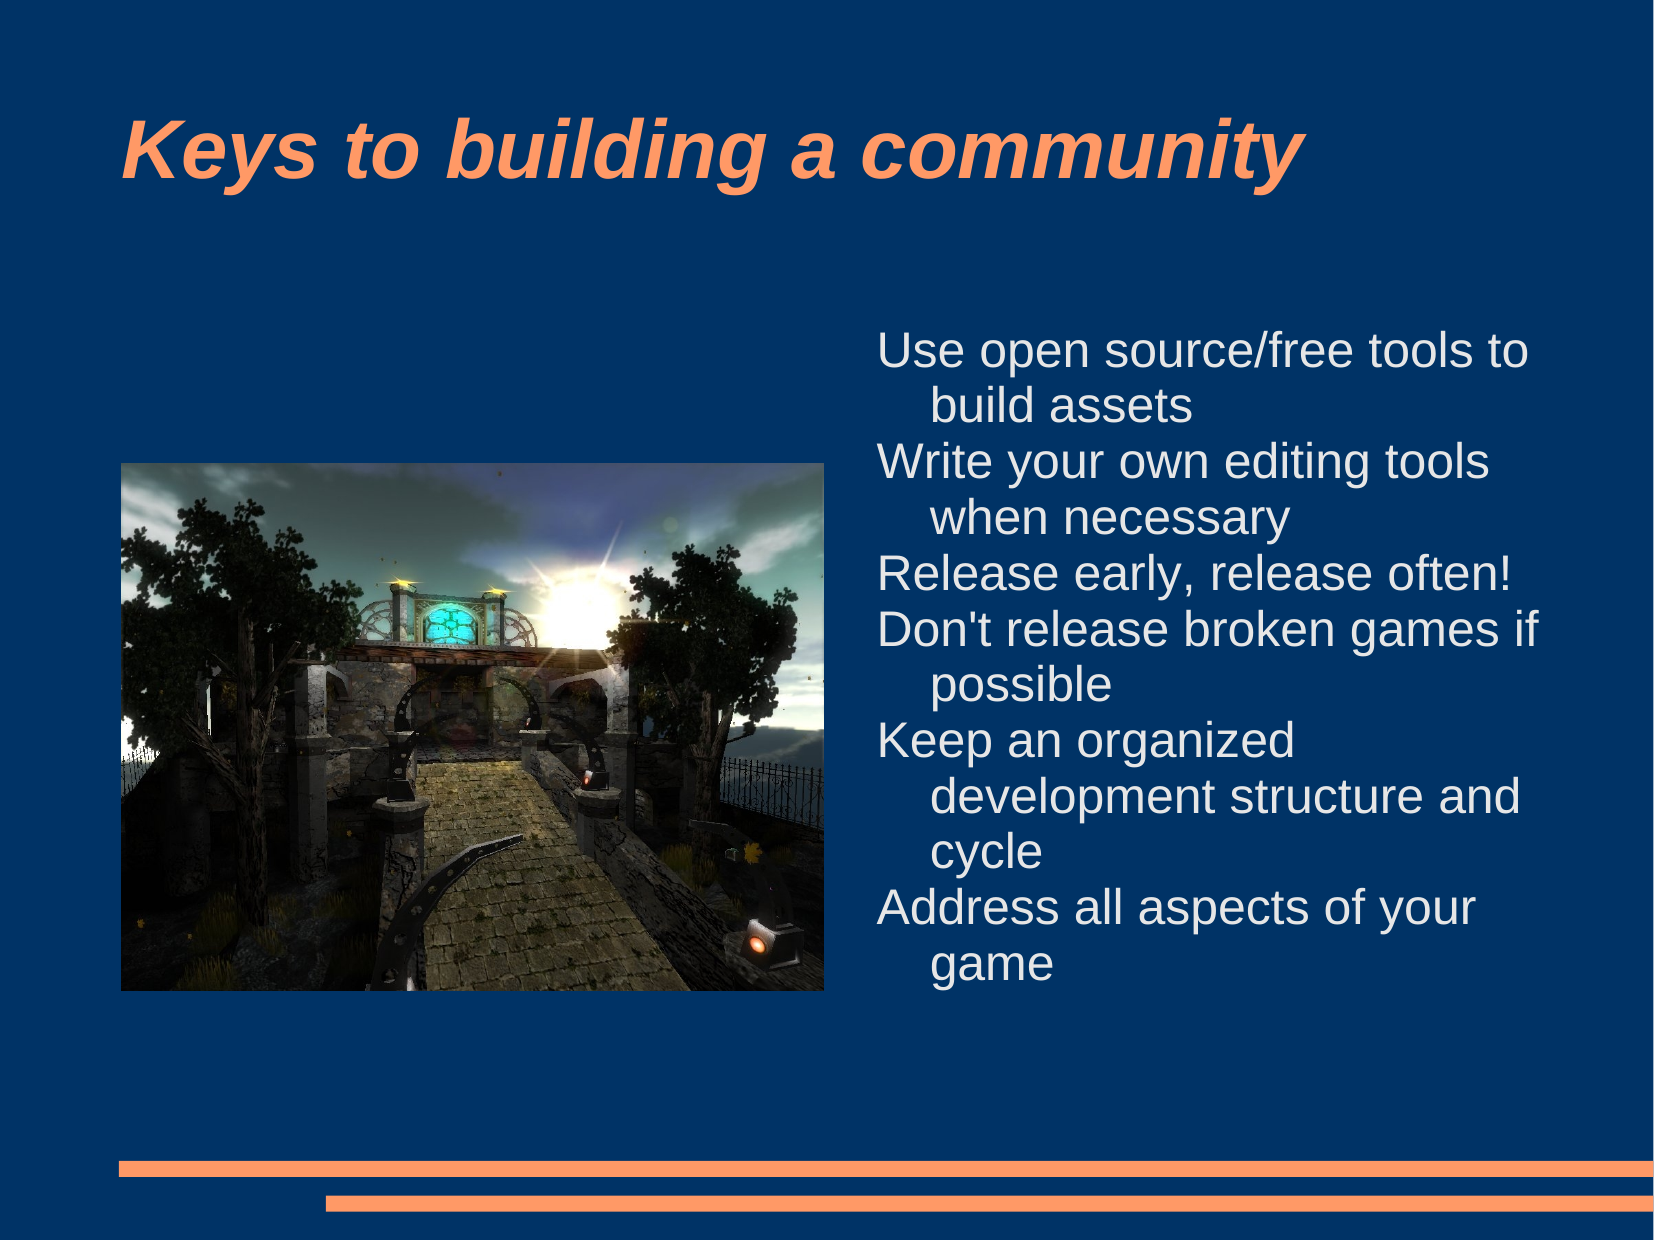

# Keys to building a community
Use open source/free tools to build assets
Write your own editing tools when necessary
Release early, release often!
Don't release broken games if possible
Keep an organized development structure and cycle
Address all aspects of your game